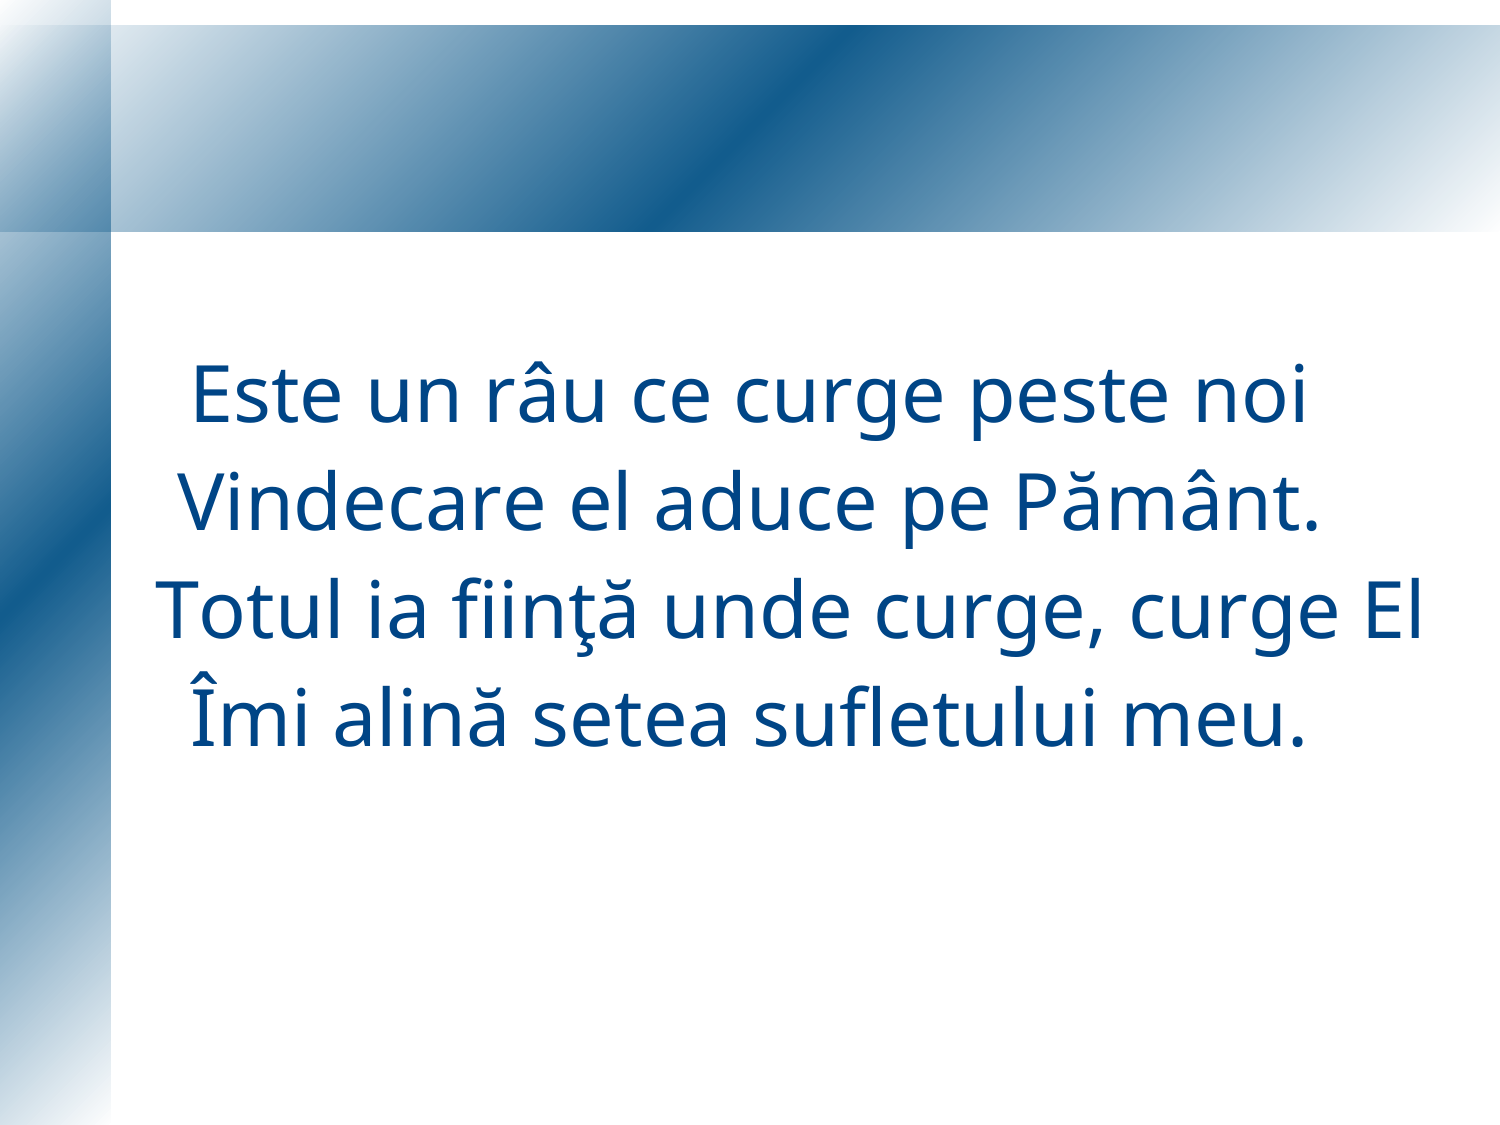

# Este un râu ce curge peste noi
Vindecare el aduce pe Pământ.
 Totul ia fiinţă unde curge, curge El
Îmi alină setea sufletului meu.